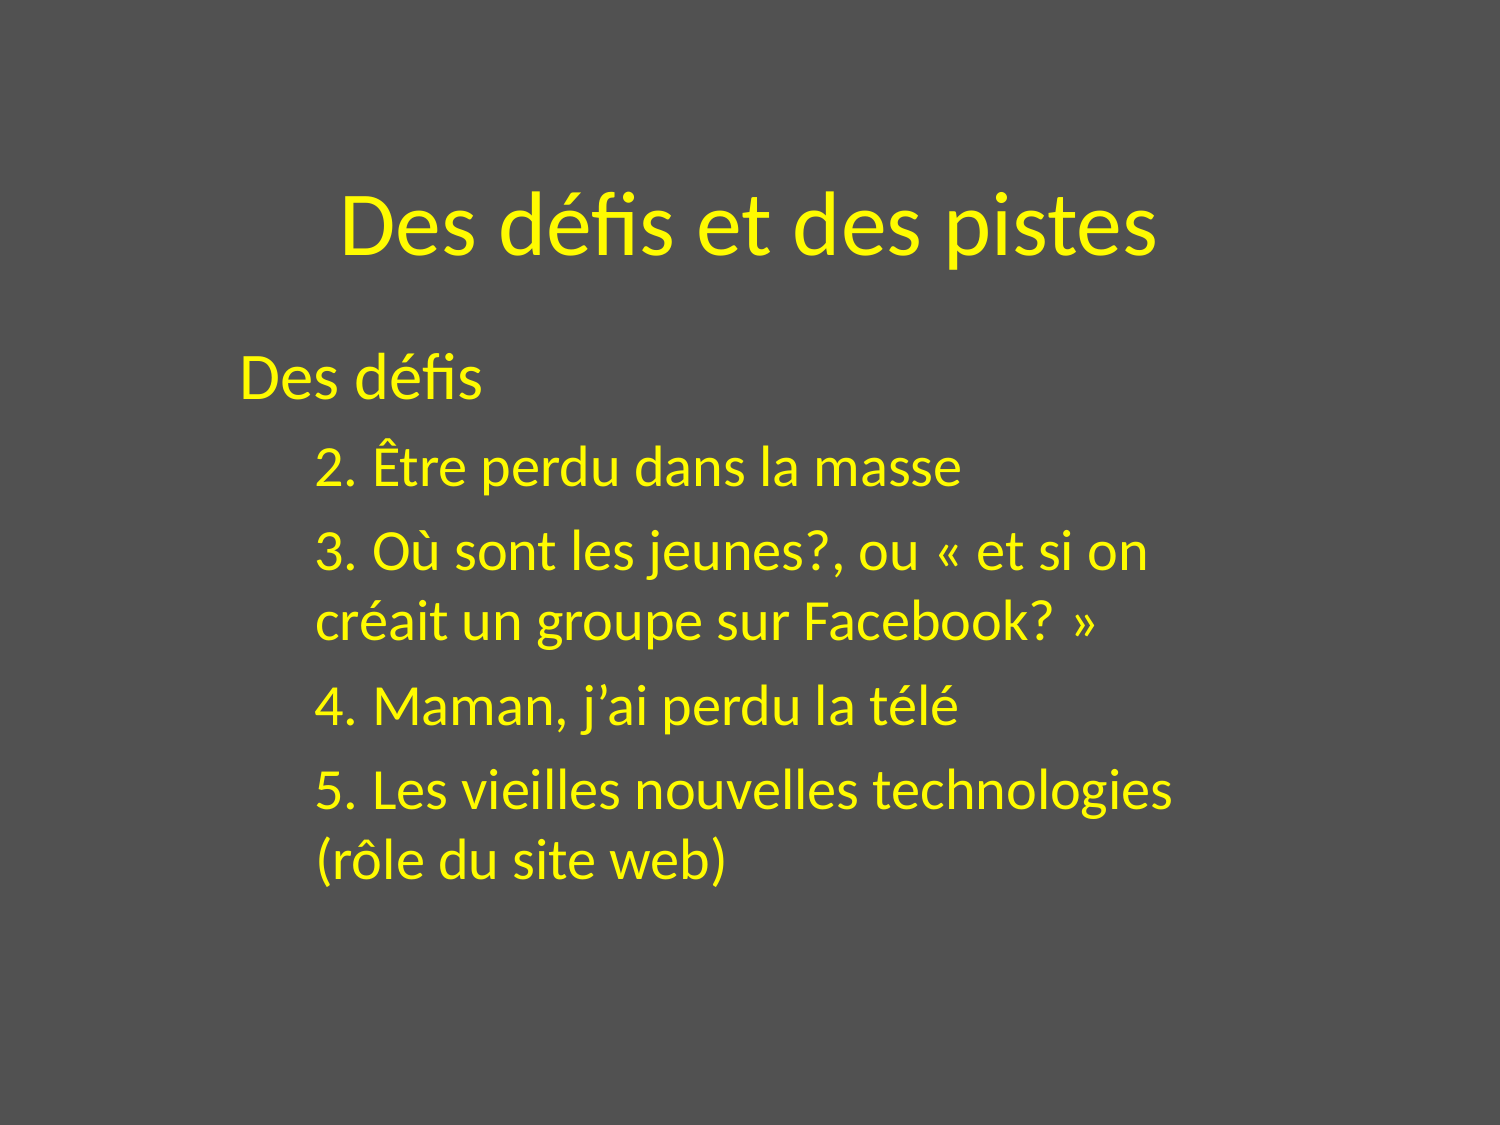

# Des défis et des pistes
Des défis
2. Être perdu dans la masse
3. Où sont les jeunes?, ou « et si on créait un groupe sur Facebook? »
4. Maman, j’ai perdu la télé
5. Les vieilles nouvelles technologies (rôle du site web)